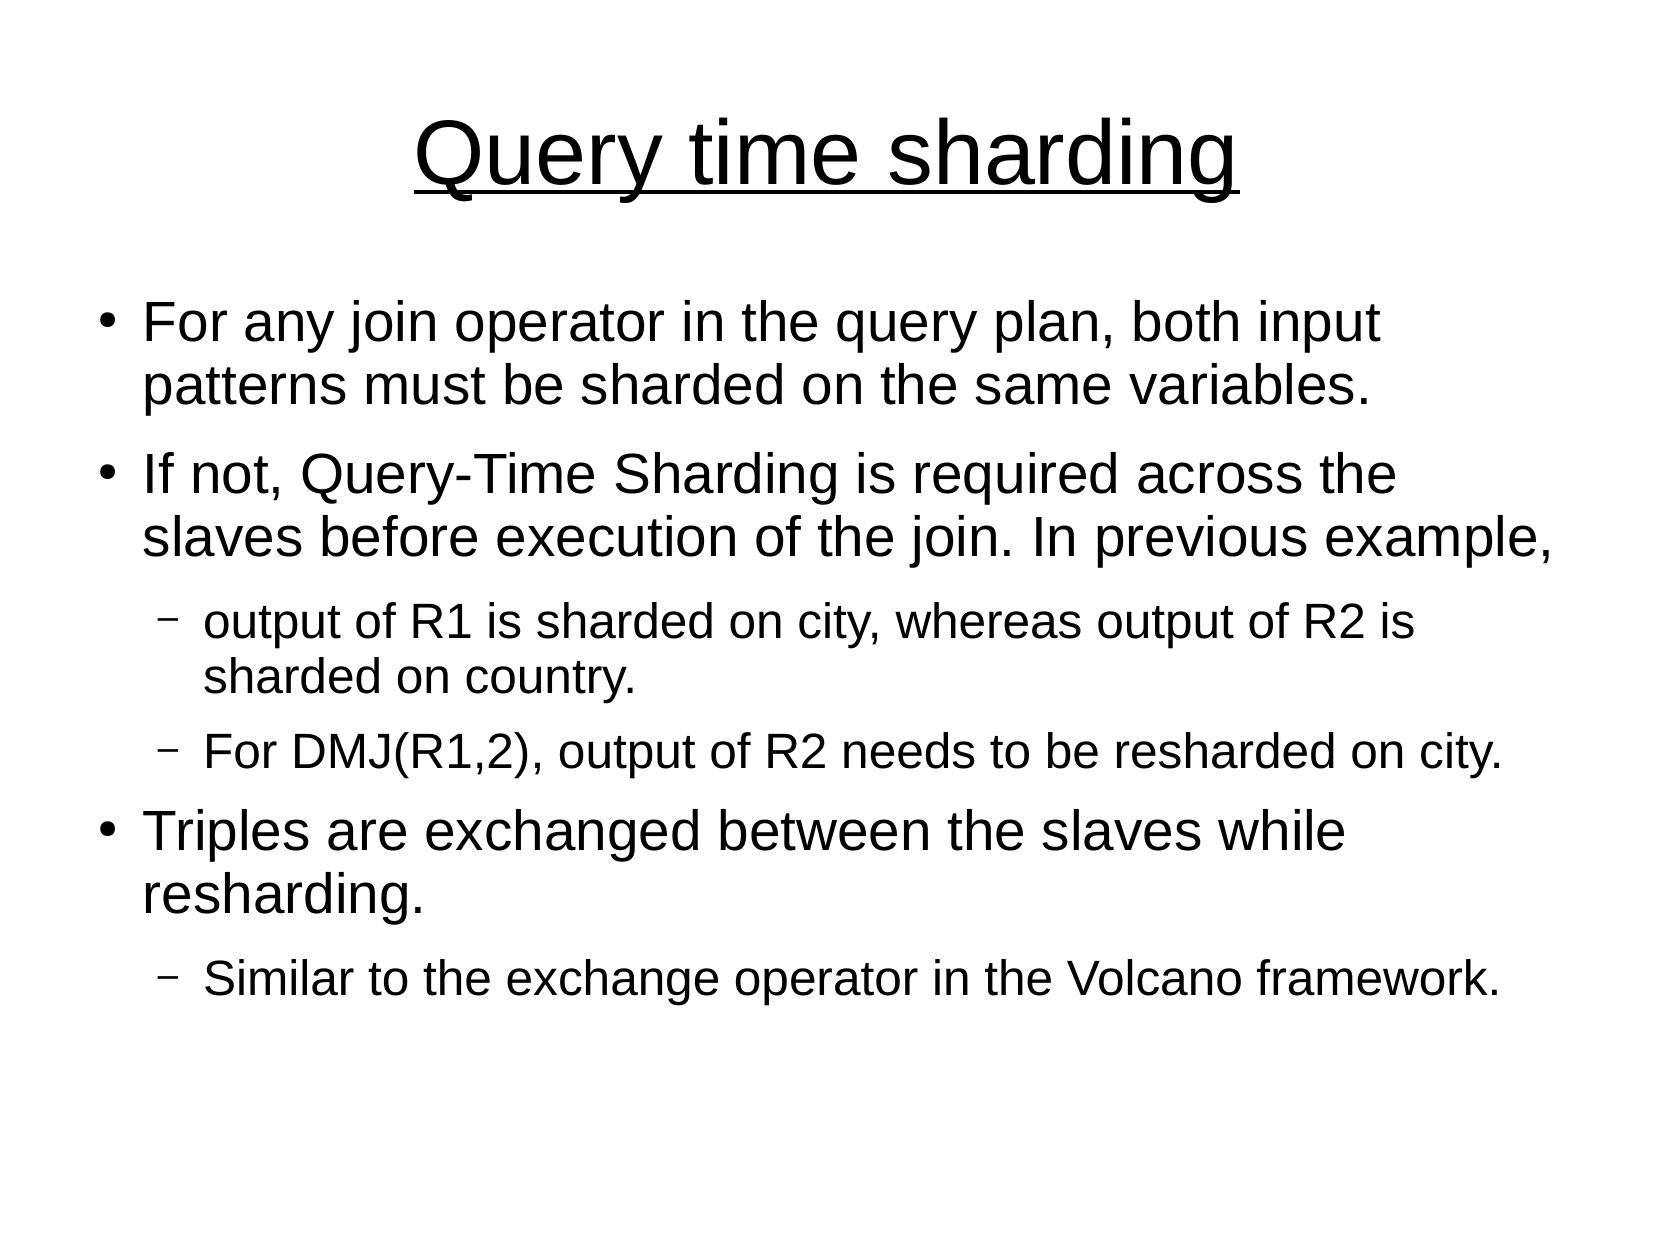

# Query time sharding
For any join operator in the query plan, both input patterns must be sharded on the same variables.
If not, Query-Time Sharding is required across the slaves before execution of the join. In previous example,
output of R1 is sharded on city, whereas output of R2 is sharded on country.
For DMJ(R1,2), output of R2 needs to be resharded on city.
Triples are exchanged between the slaves while resharding.
Similar to the exchange operator in the Volcano framework.